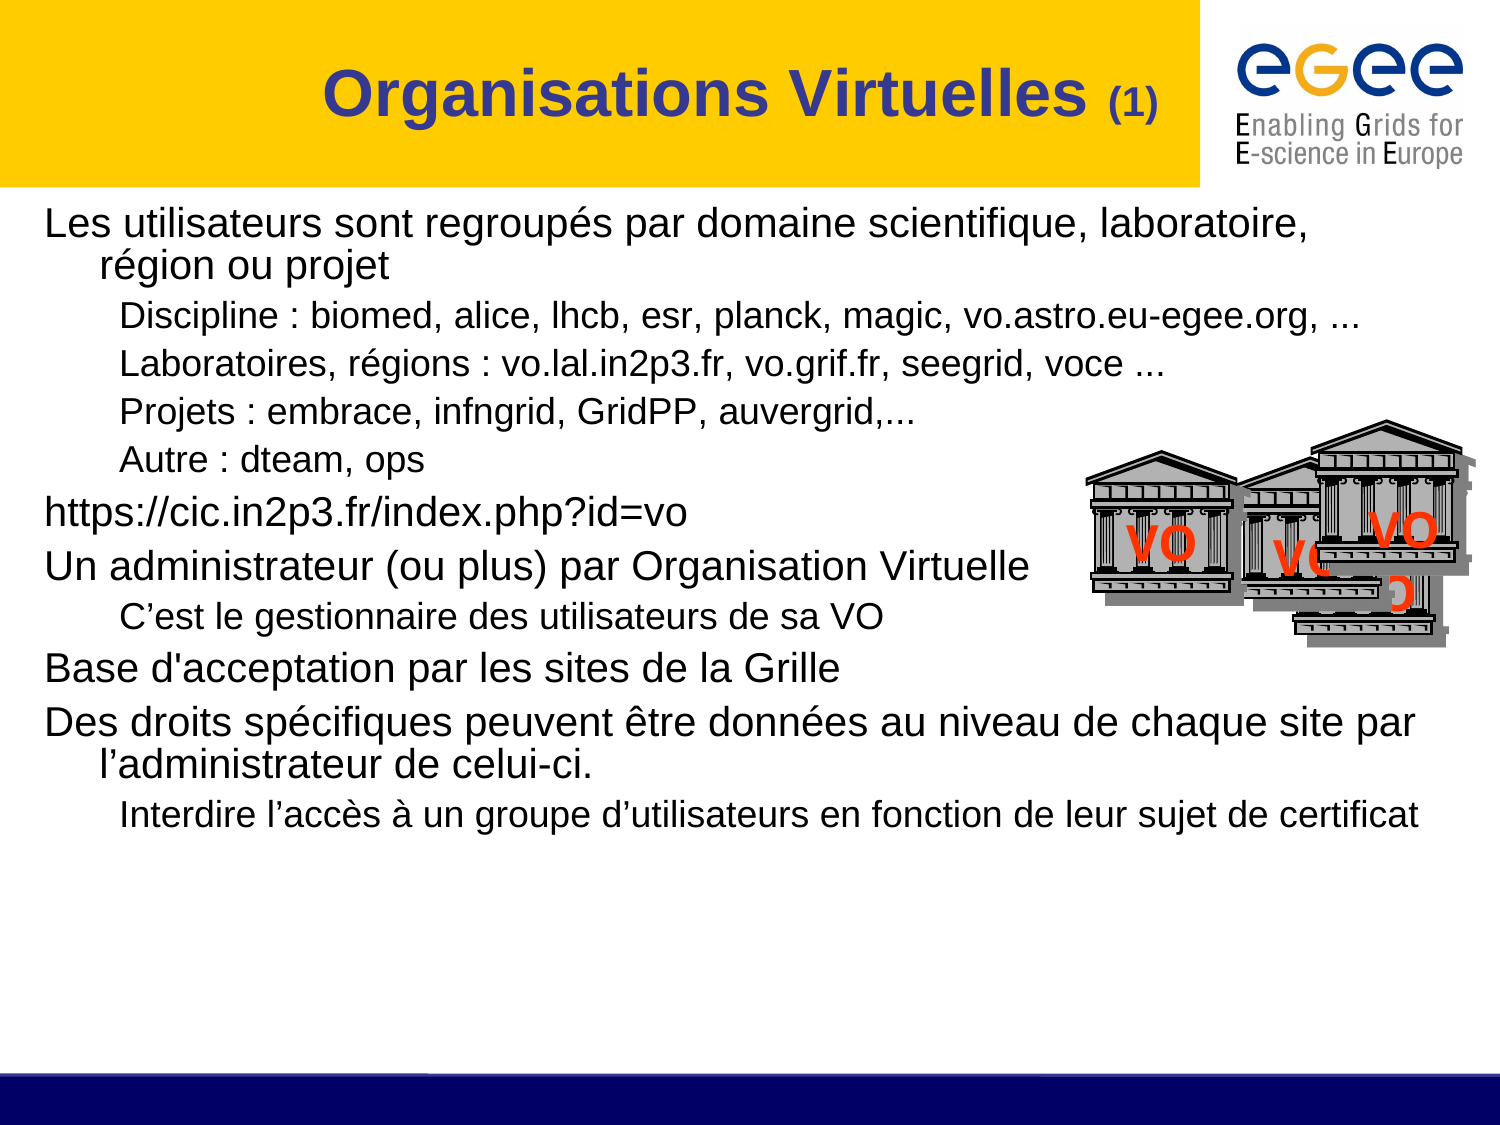

# Organisations Virtuelles (1)
Les utilisateurs sont regroupés par domaine scientifique, laboratoire, région ou projet
Discipline : biomed, alice, lhcb, esr, planck, magic, vo.astro.eu-egee.org, ...
Laboratoires, régions : vo.lal.in2p3.fr, vo.grif.fr, seegrid, voce ...
Projets : embrace, infngrid, GridPP, auvergrid,...
Autre : dteam, ops
https://cic.in2p3.fr/index.php?id=vo
Un administrateur (ou plus) par Organisation Virtuelle
C’est le gestionnaire des utilisateurs de sa VO
Base d'acceptation par les sites de la Grille
Des droits spécifiques peuvent être données au niveau de chaque site par l’administrateur de celui-ci.
Interdire l’accès à un groupe d’utilisateurs en fonction de leur sujet de certificat
VO
VO
VO
VO